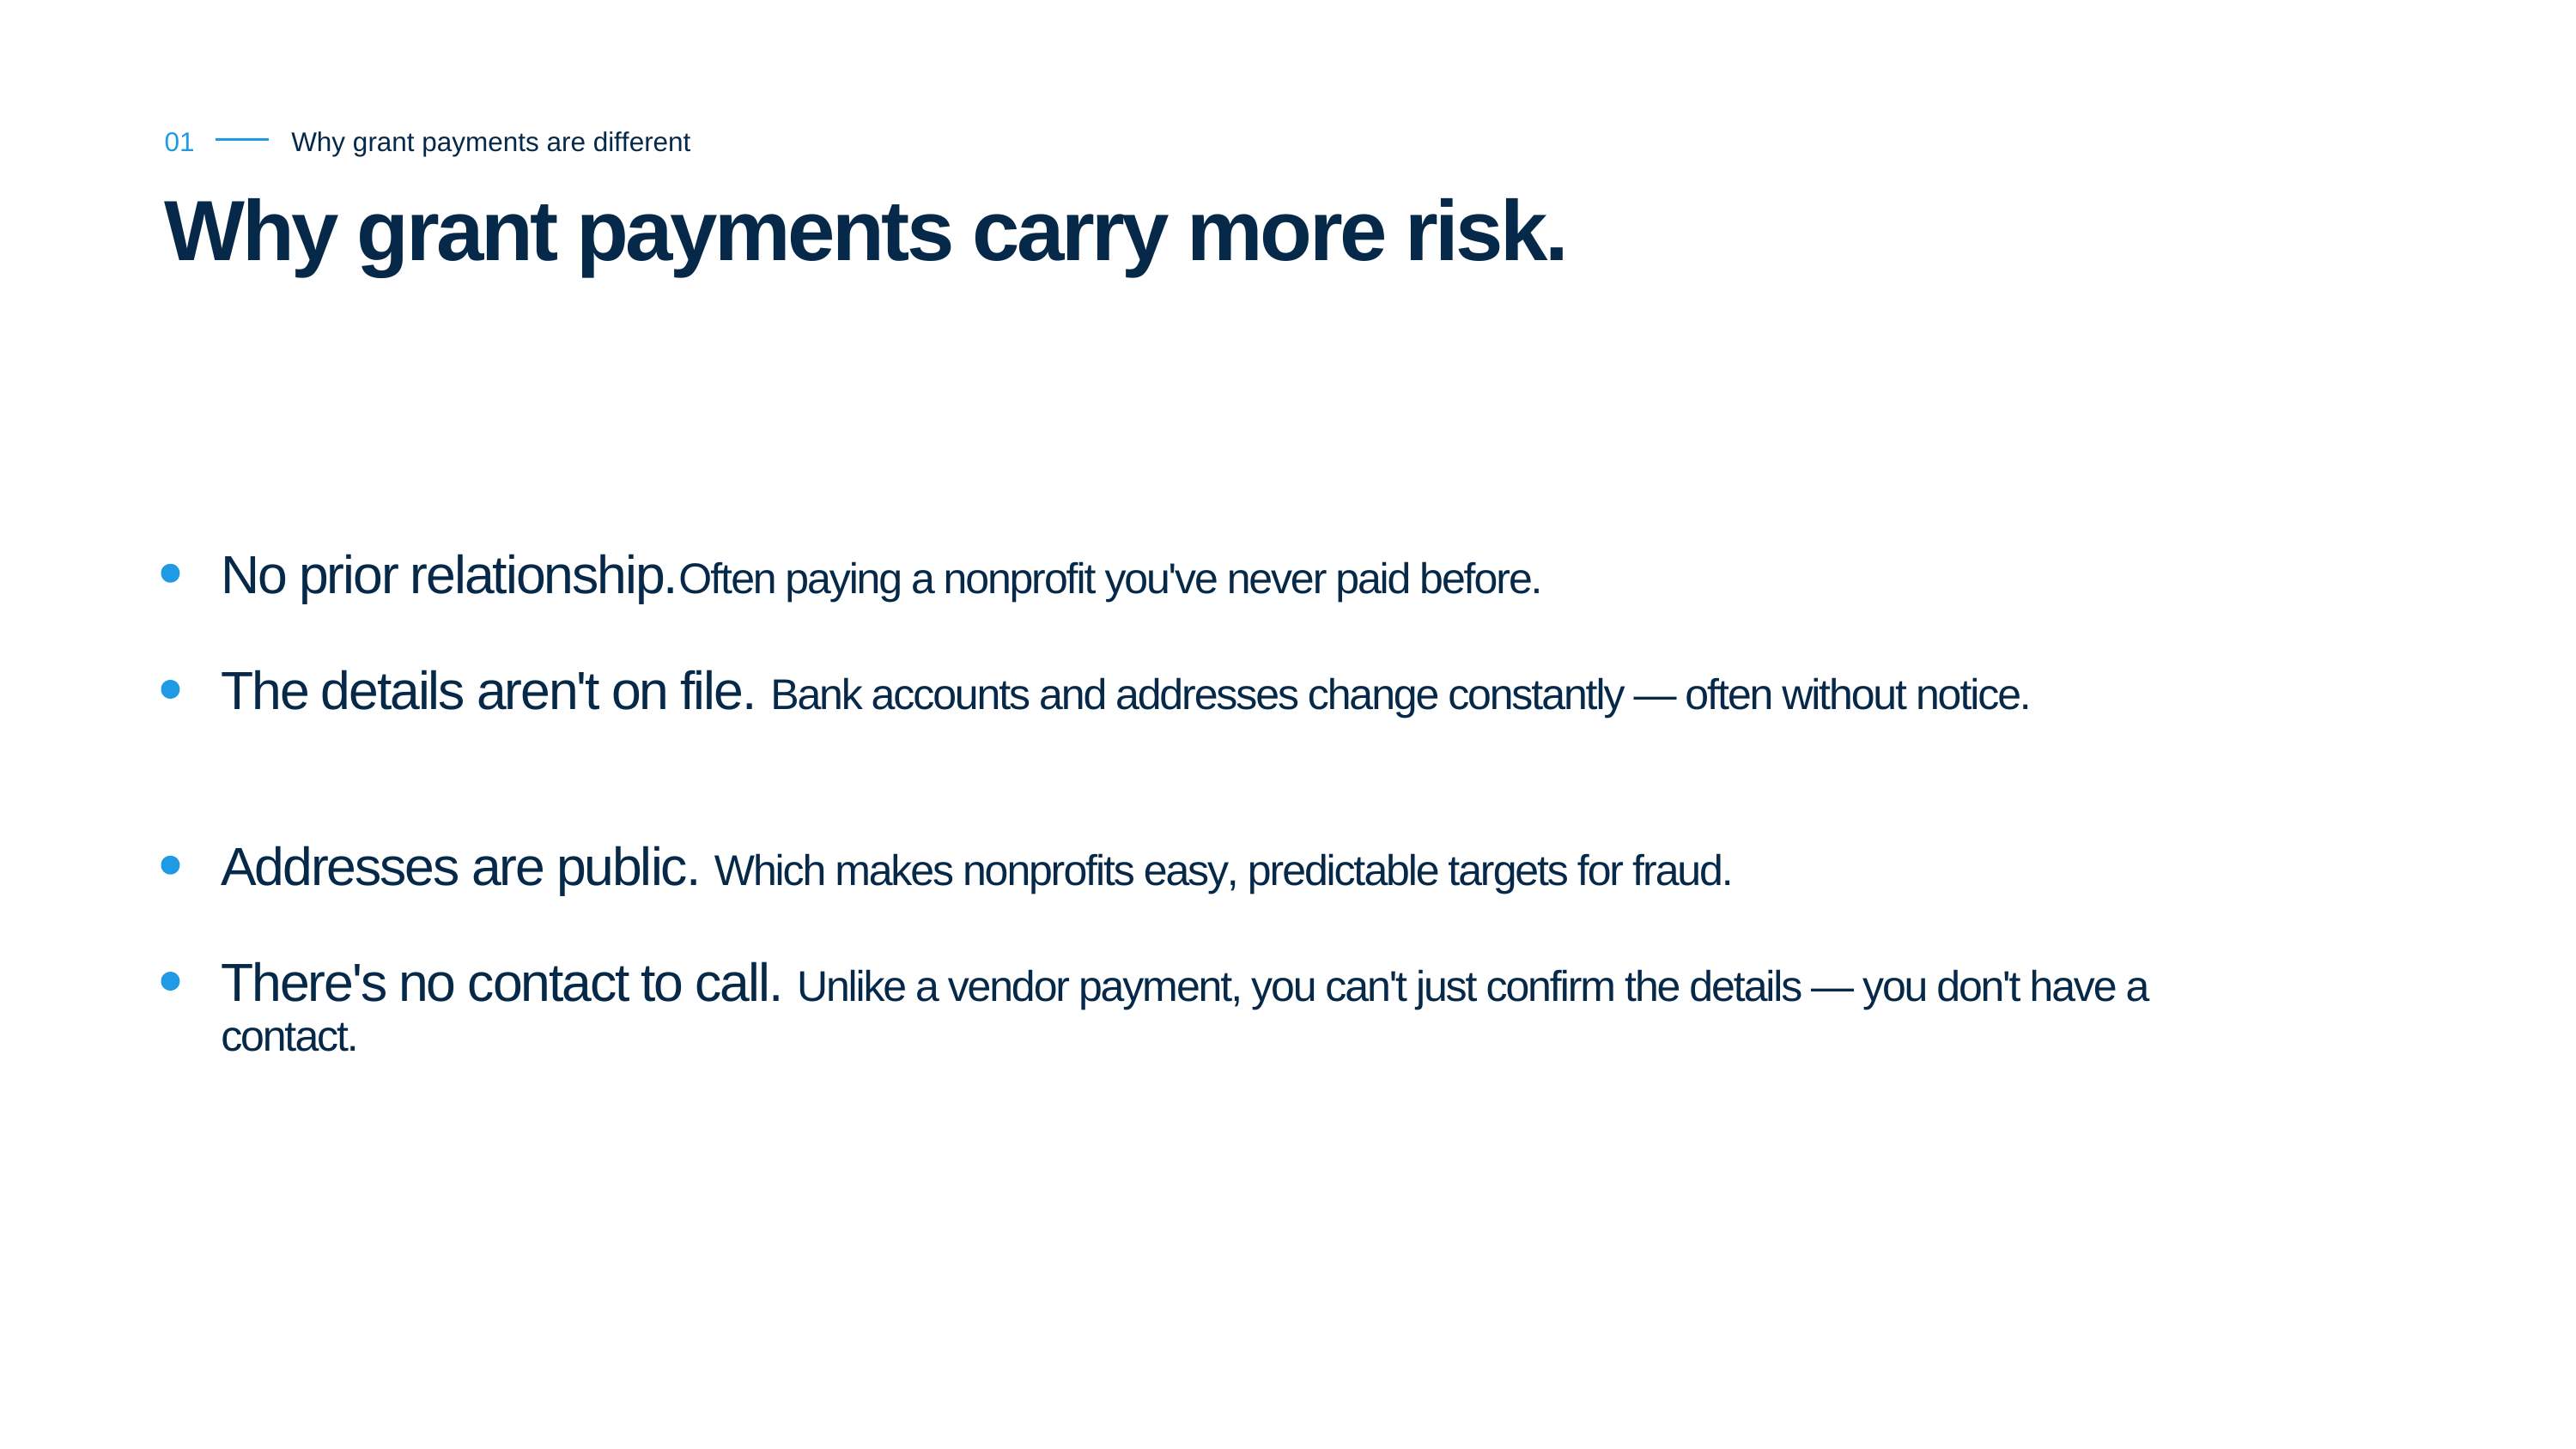

01
Why grant payments are different
Why grant payments carry more risk.
No prior relationship.Often paying a nonprofit you've never paid before.
The details aren't on file. Bank accounts and addresses change constantly — often without notice.
Addresses are public. Which makes nonprofits easy, predictable targets for fraud.
There's no contact to call. Unlike a vendor payment, you can't just confirm the details — you don't have a contact.